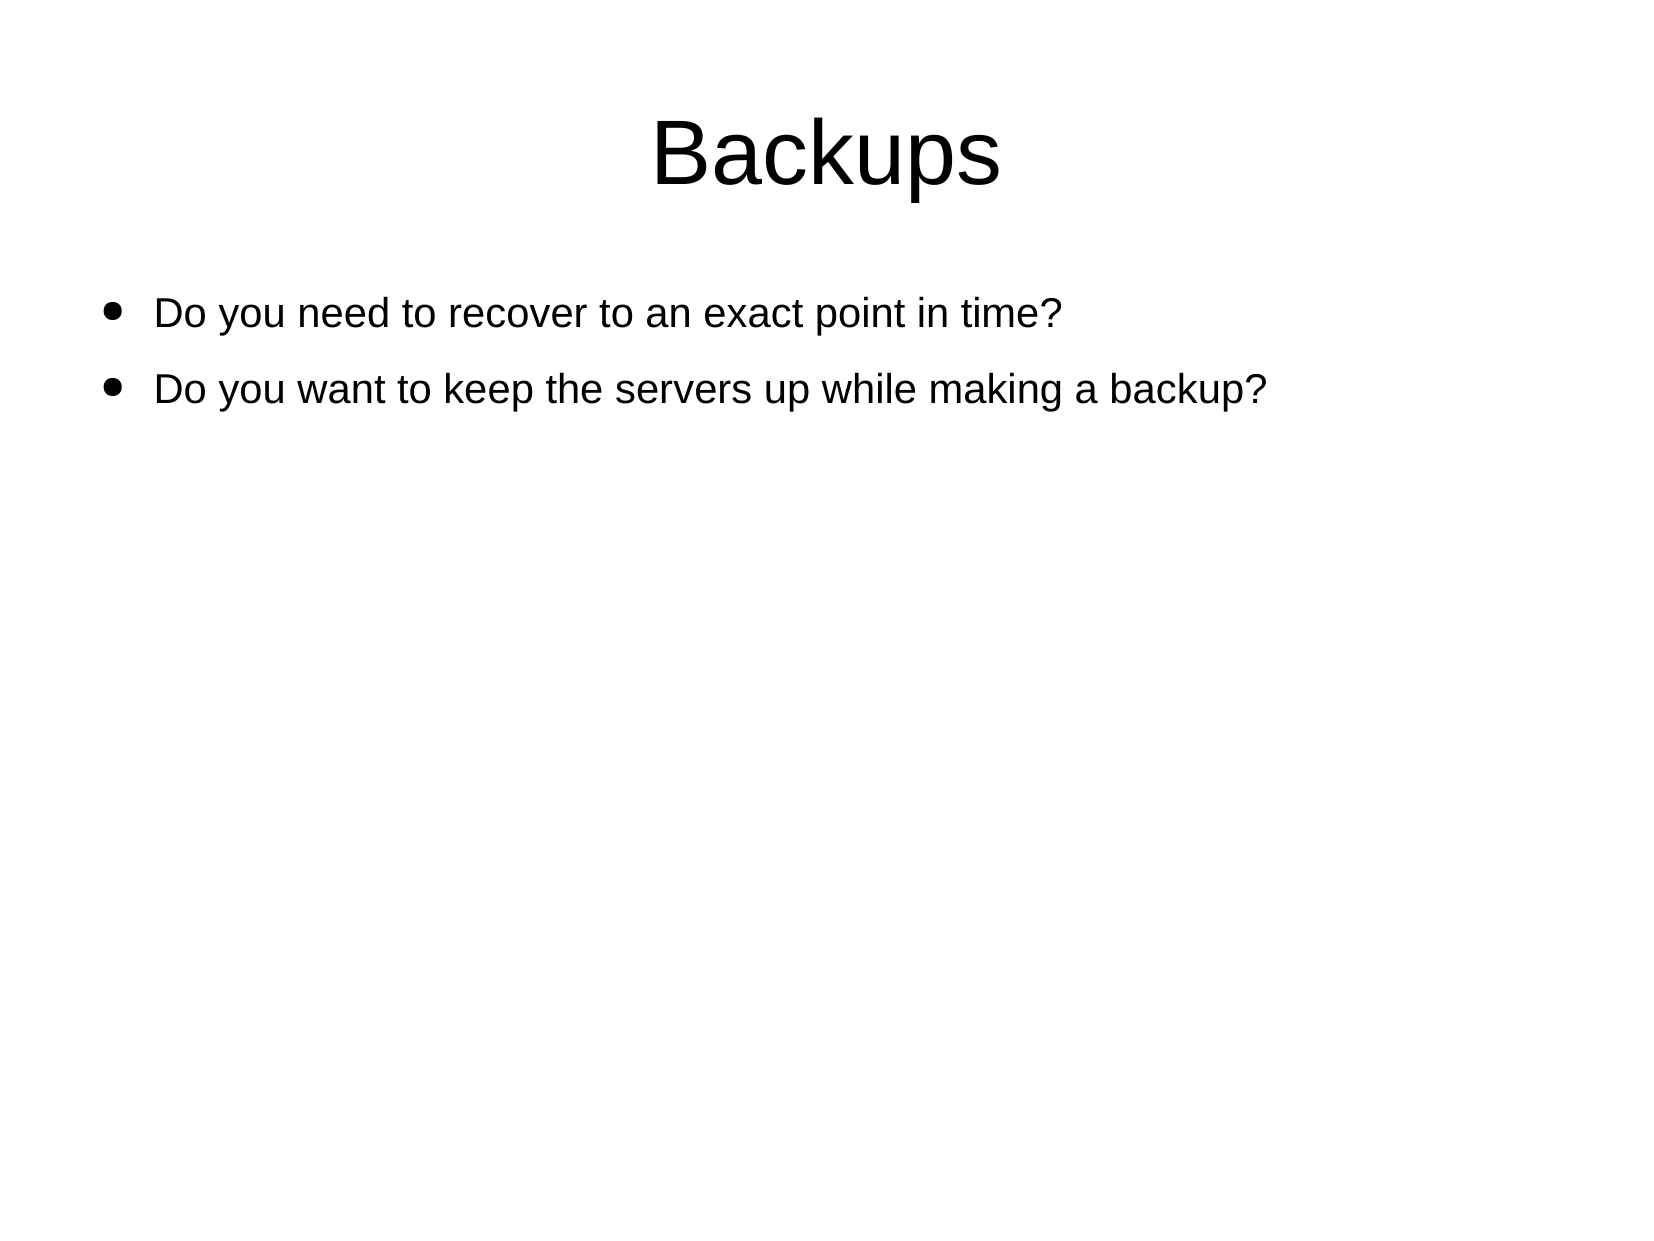

# Backups
Do you need to recover to an exact point in time?
Do you want to keep the servers up while making a backup?